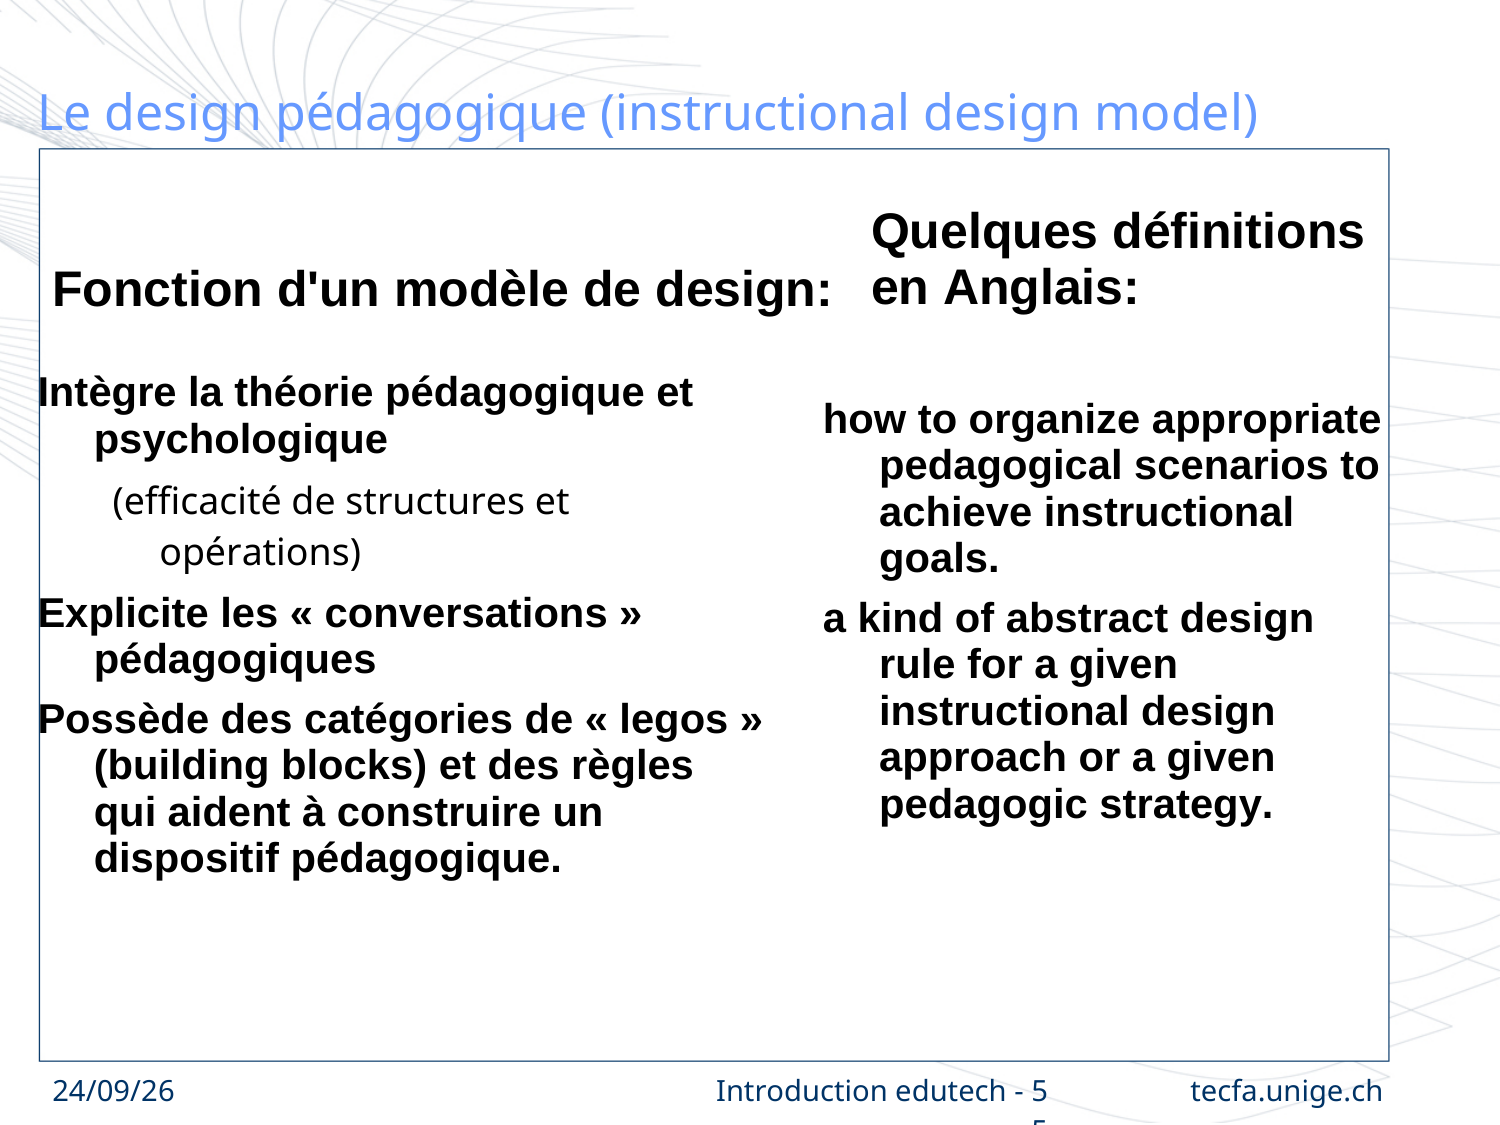

# Le design pédagogique (instructional design model)
Quelques définitions
en Anglais:
Fonction d'un modèle de design:
Intègre la théorie pédagogique et psychologique
(efficacité de structures et opérations)
Explicite les « conversations » pédagogiques
Possède des catégories de « legos » (building blocks) et des règles qui aident à construire un dispositif pédagogique.
how to organize appropriate pedagogical scenarios to achieve instructional goals.
a kind of abstract design rule for a given instructional design approach or a given pedagogic strategy.
5